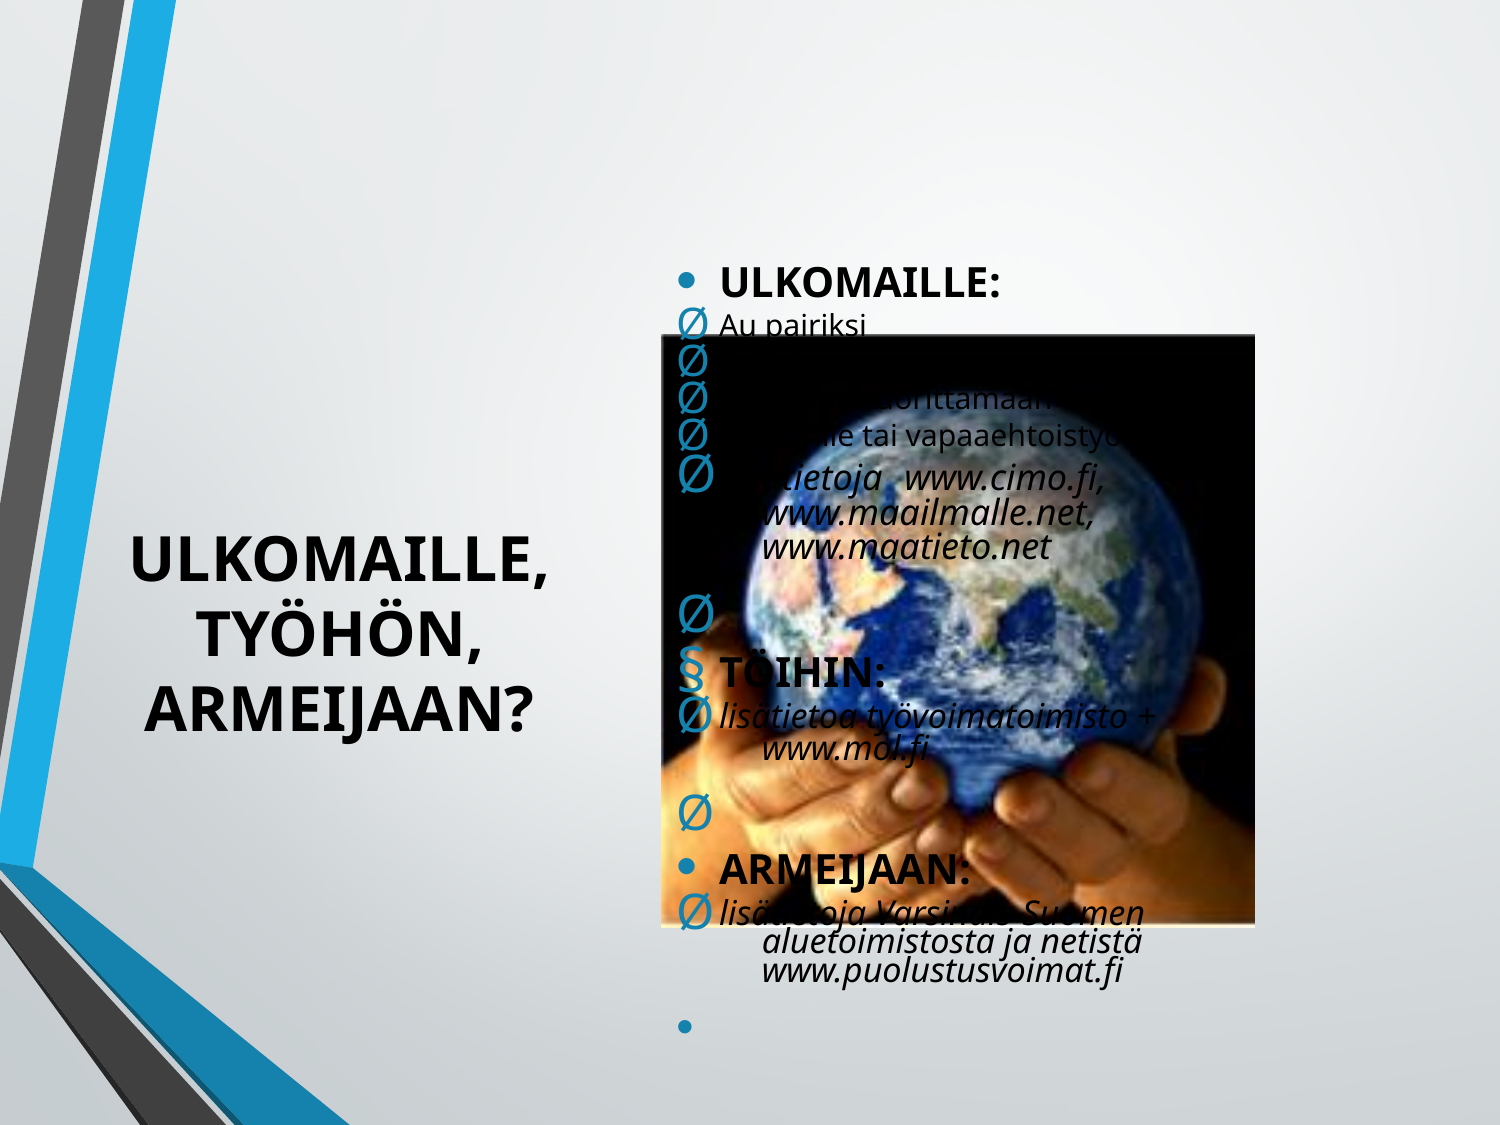

# ULKOMAILLE, TYÖHÖN, ARMEIJAAN?
ULKOMAILLE:
Au pairiksi
Työhön
Tutkintoa suorittamaan
Työleirille tai vapaaehtoistyöhön
Lisätietoja www.cimo.fi, www.maailmalle.net, www.maatieto.net
TÖIHIN:
lisätietoa työvoimatoimisto + www.mol.fi
ARMEIJAAN:
lisätietoja Varsinais-Suomen aluetoimistosta ja netistä www.puolustusvoimat.fi